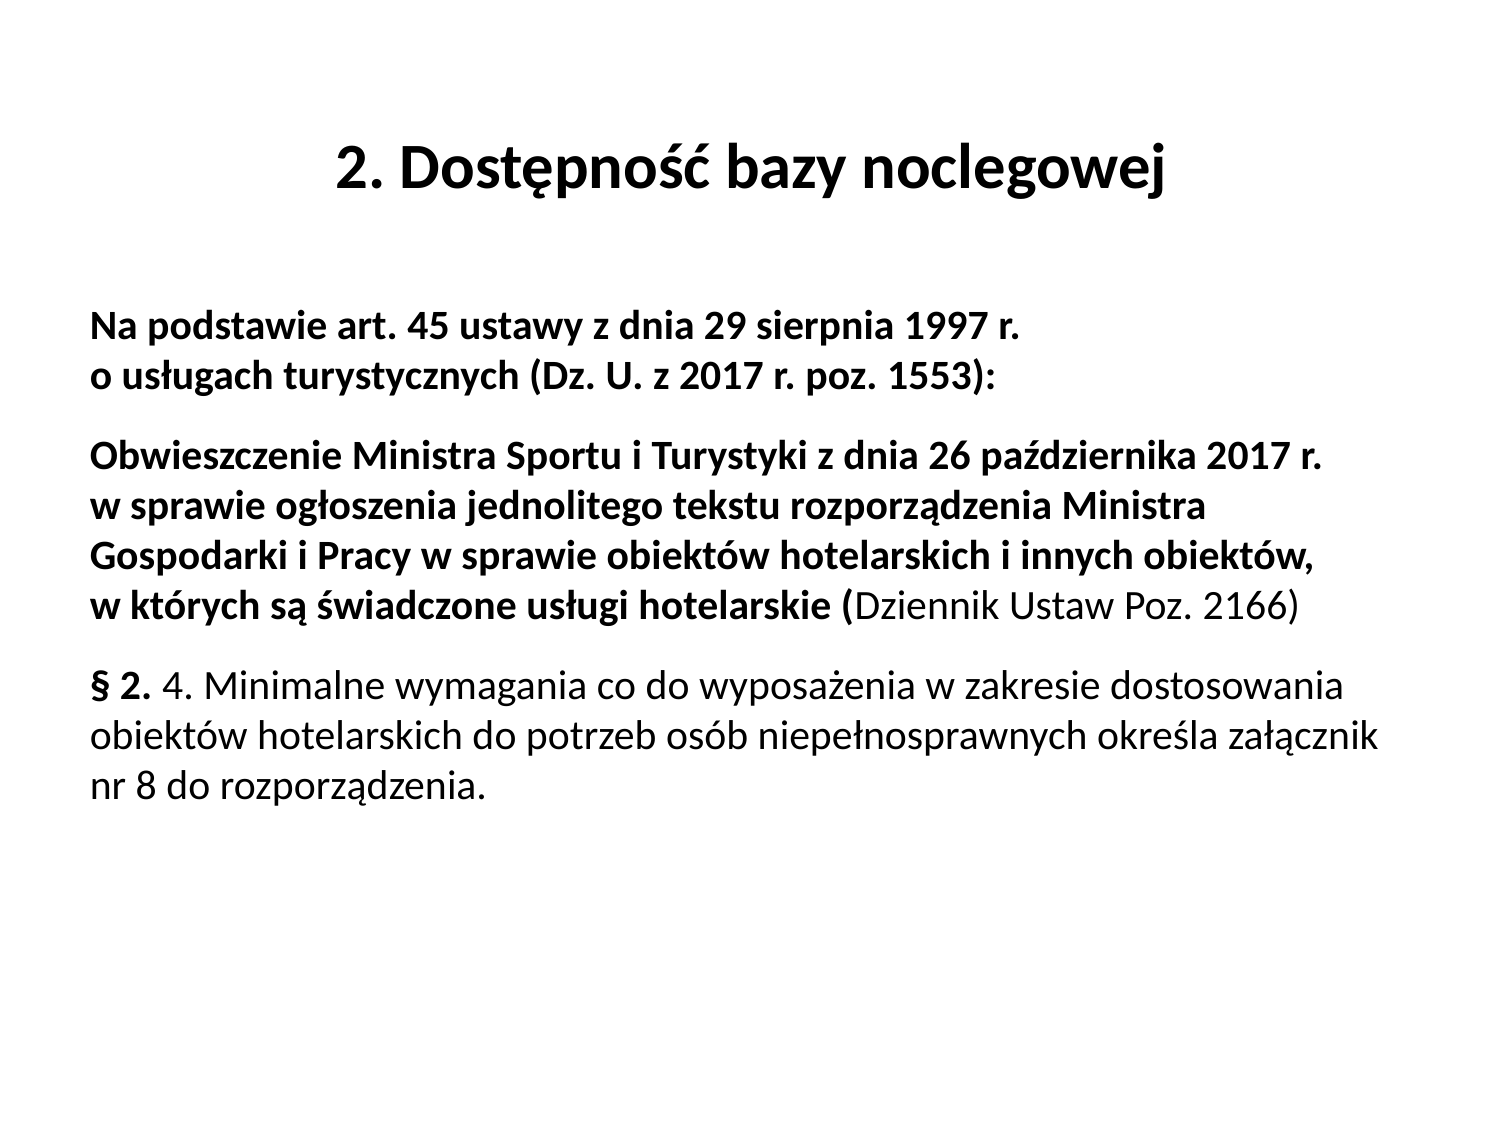

#
2. Dostępność bazy noclegowej
Na podstawie art. 45 ustawy z dnia 29 sierpnia 1997 r.
o usługach turystycznych (Dz. U. z 2017 r. poz. 1553):
Obwieszczenie Ministra Sportu i Turystyki z dnia 26 października 2017 r.
w sprawie ogłoszenia jednolitego tekstu rozporządzenia Ministra Gospodarki i Pracy w sprawie obiektów hotelarskich i innych obiektów,
w których są świadczone usługi hotelarskie (Dziennik Ustaw Poz. 2166)
§ 2. 4. Minimalne wymagania co do wyposażenia w zakresie dostosowania obiektów hotelarskich do potrzeb osób niepełnosprawnych określa załącznik nr 8 do rozporządzenia.